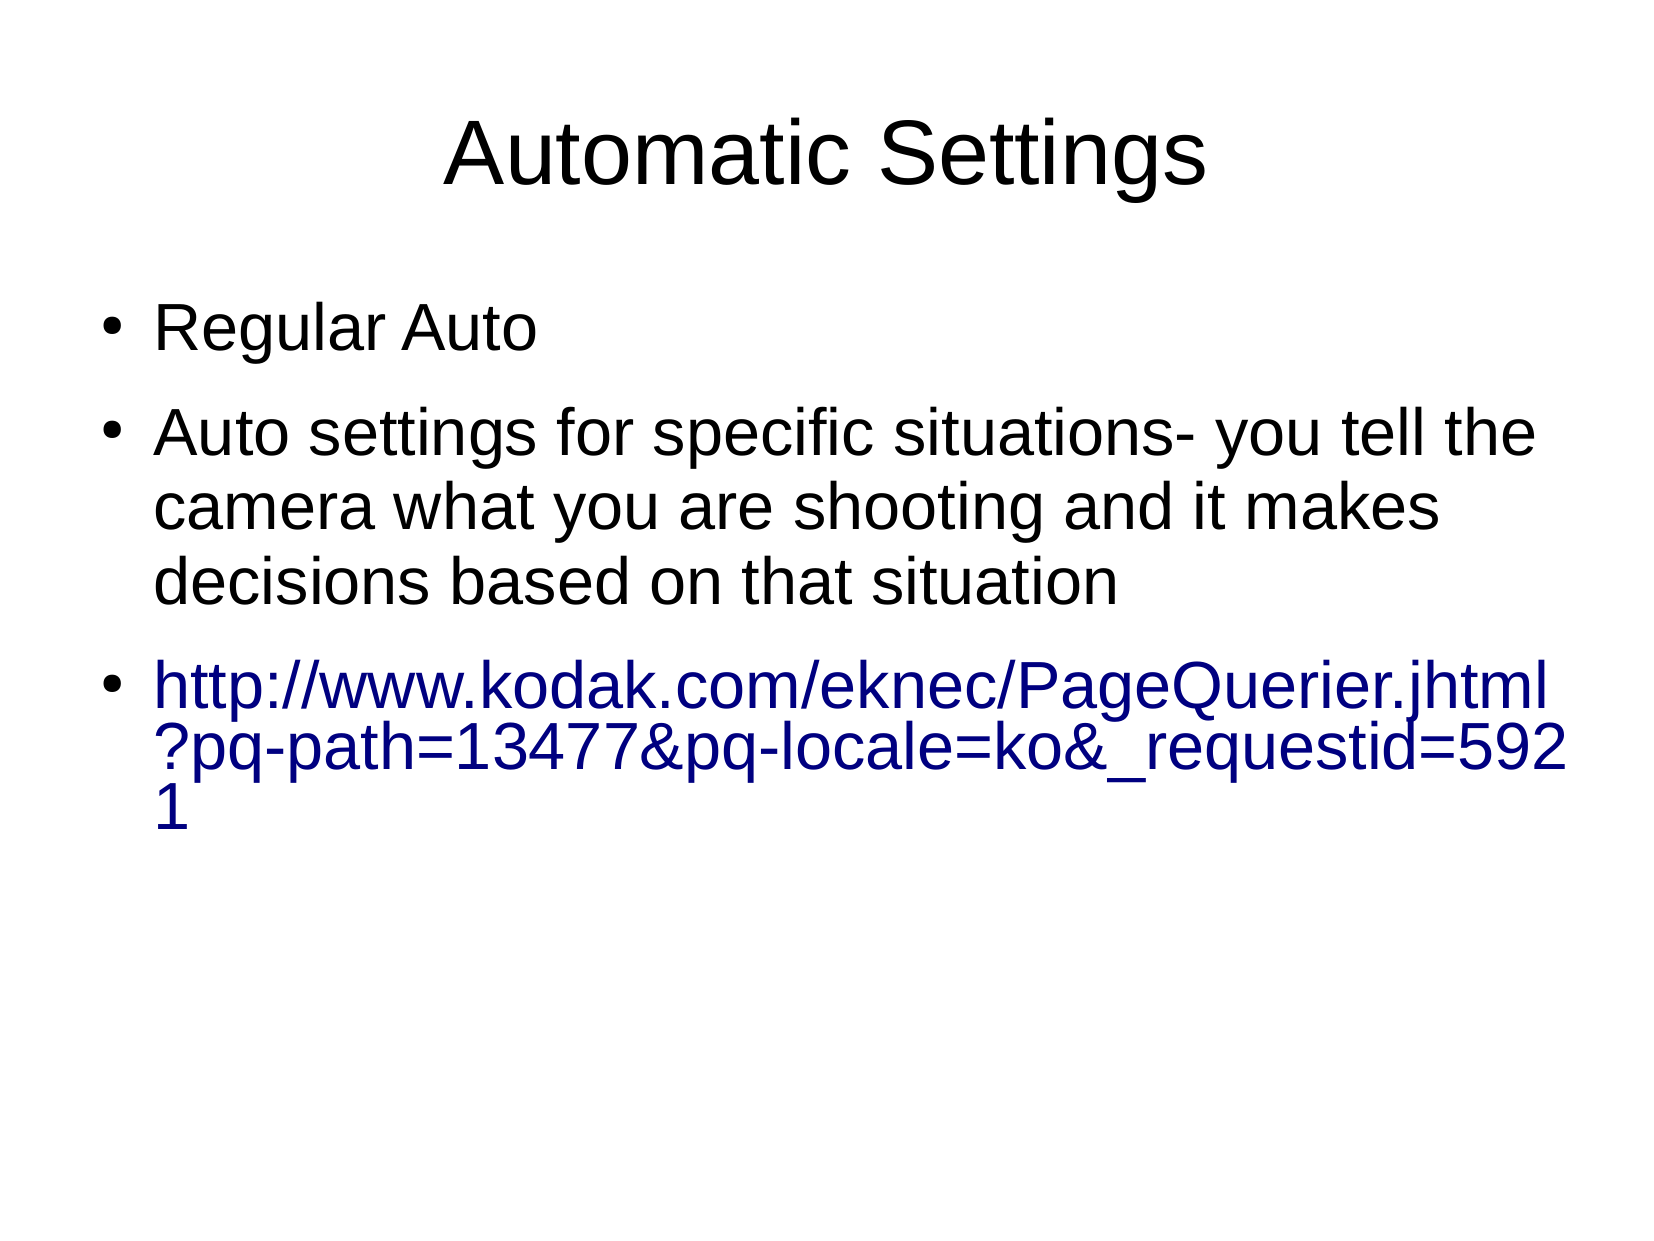

# Automatic Settings
Regular Auto
Auto settings for specific situations- you tell the camera what you are shooting and it makes decisions based on that situation
http://www.kodak.com/eknec/PageQuerier.jhtml?pq-path=13477&pq-locale=ko&_requestid=5921